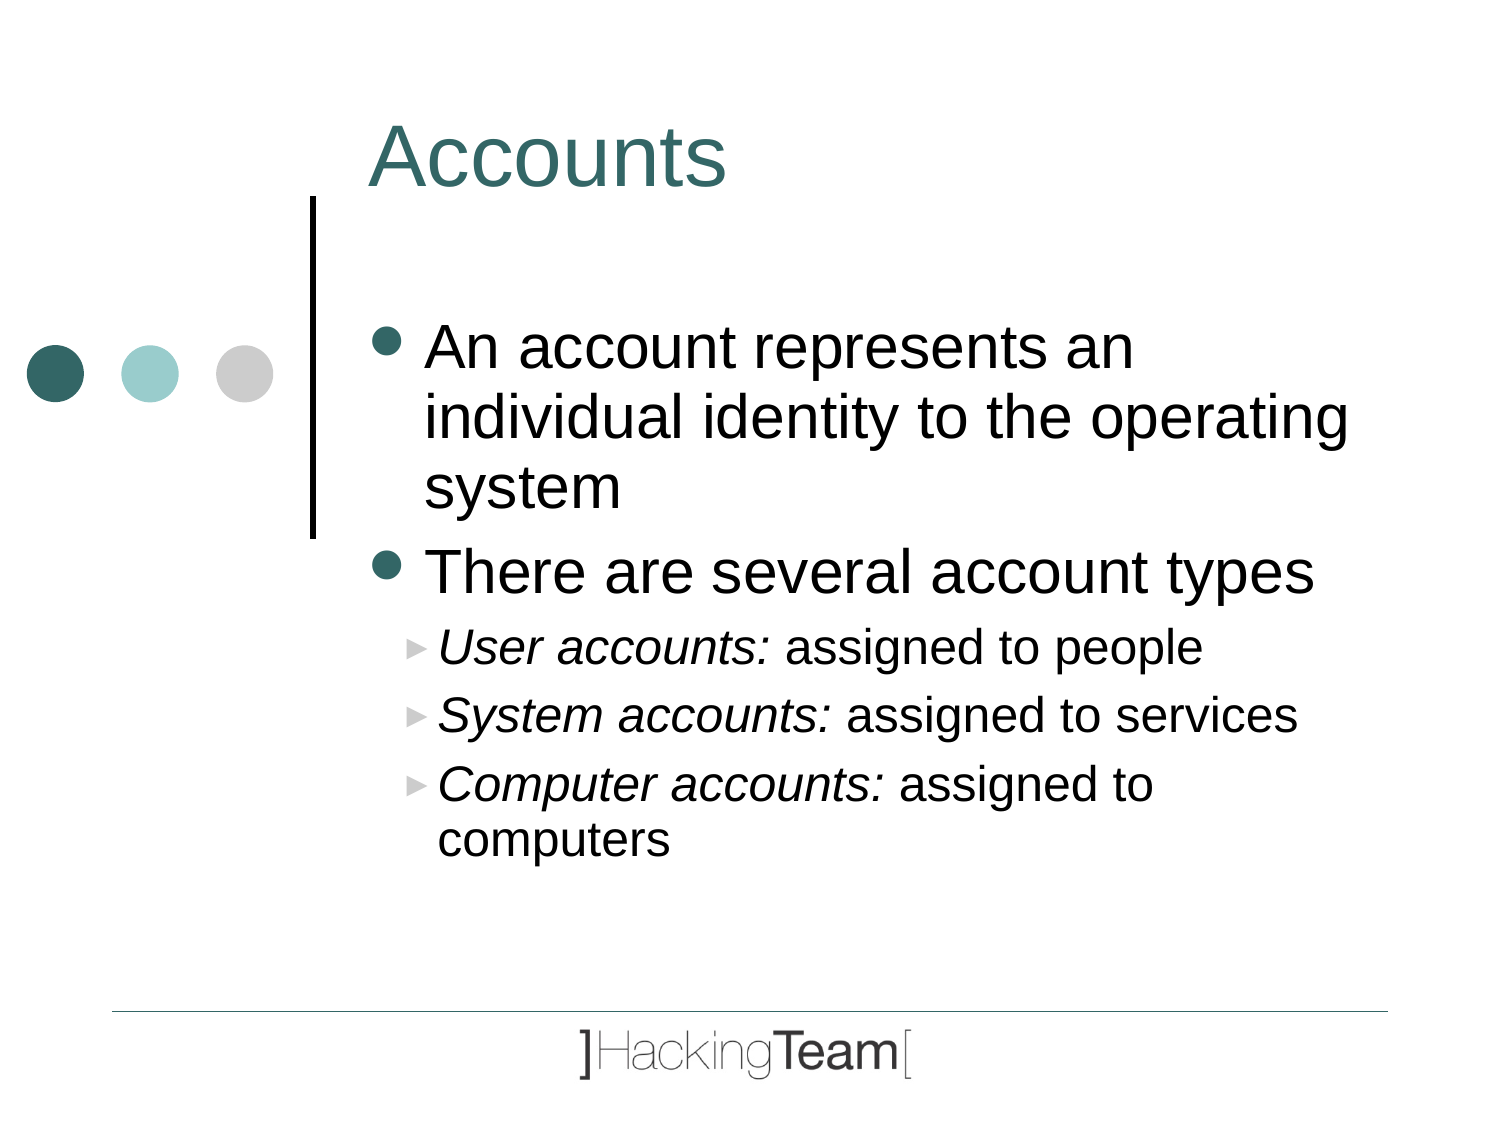

# Accounts
An account represents an individual identity to the operating system
There are several account types
User accounts: assigned to people
System accounts: assigned to services
Computer accounts: assigned to computers